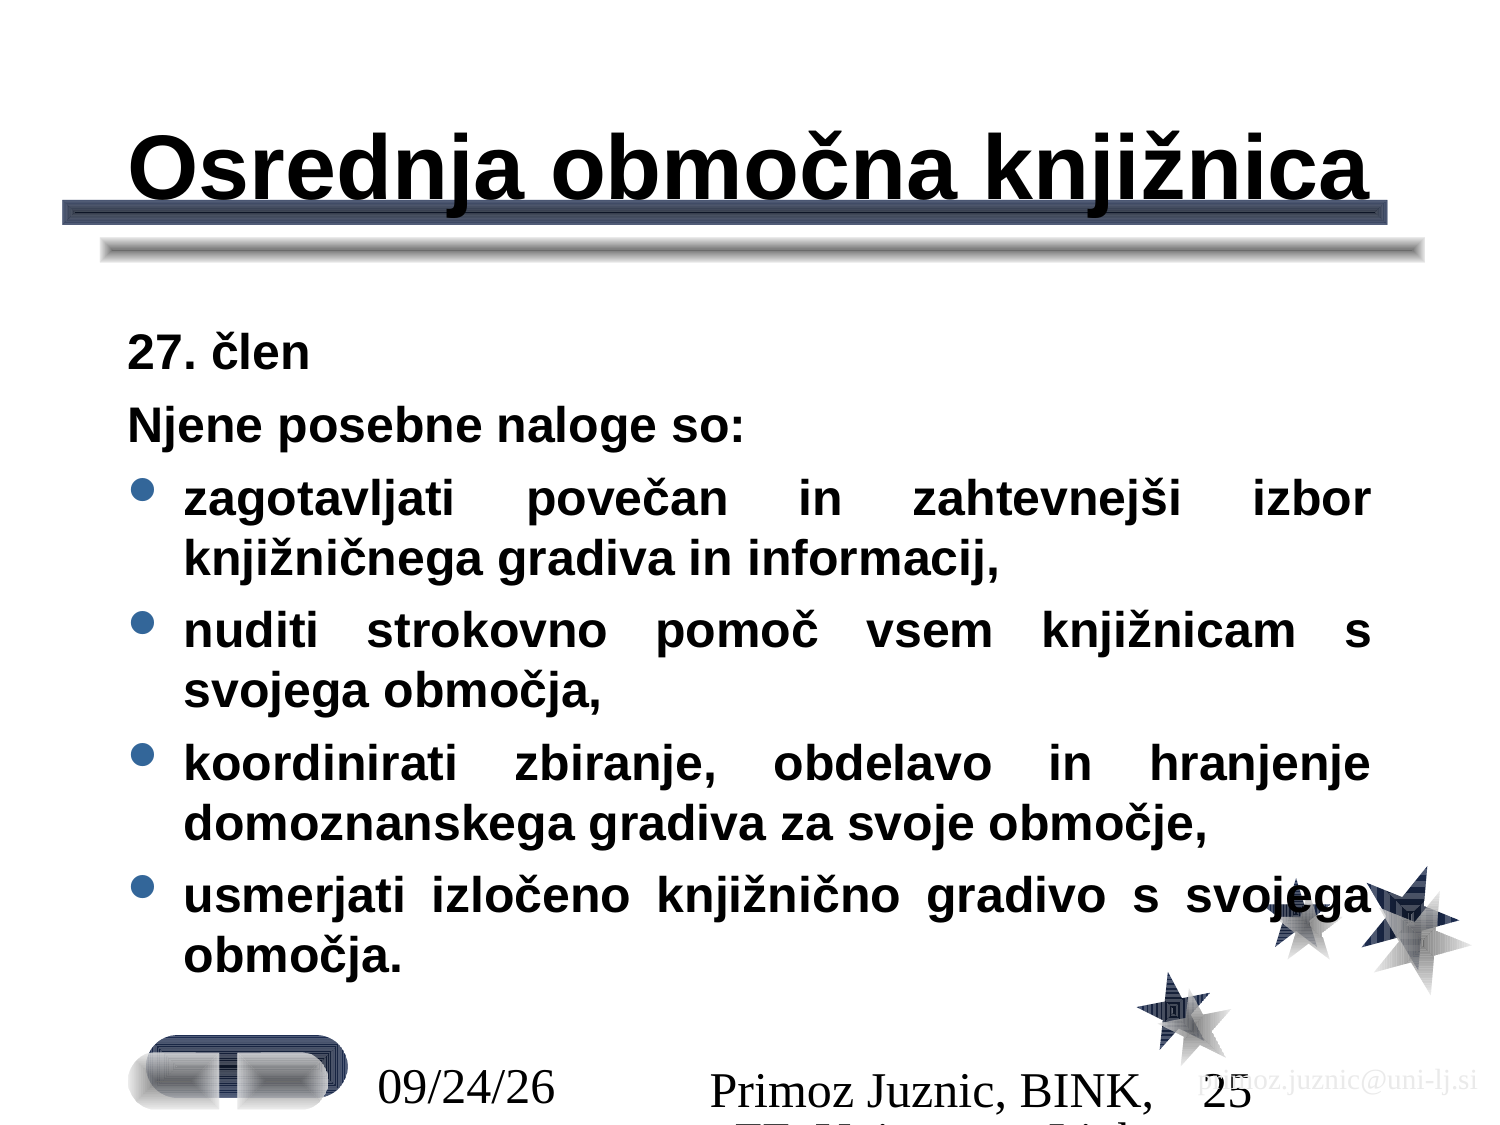

# Osrednja območna knjižnica
27. člen
Njene posebne naloge so:
zagotavljati povečan in zahtevnejši izbor knjižničnega gradiva in informacij,
nuditi strokovno pomoč vsem knjižnicam s svojega območja,
koordinirati zbiranje, obdelavo in hranjenje domoznanskega gradiva za svoje območje,
usmerjati izločeno knjižnično gradivo s svojega območja.
Primoz Juznic, BINK, FF, Univerza v Ljubljani
25